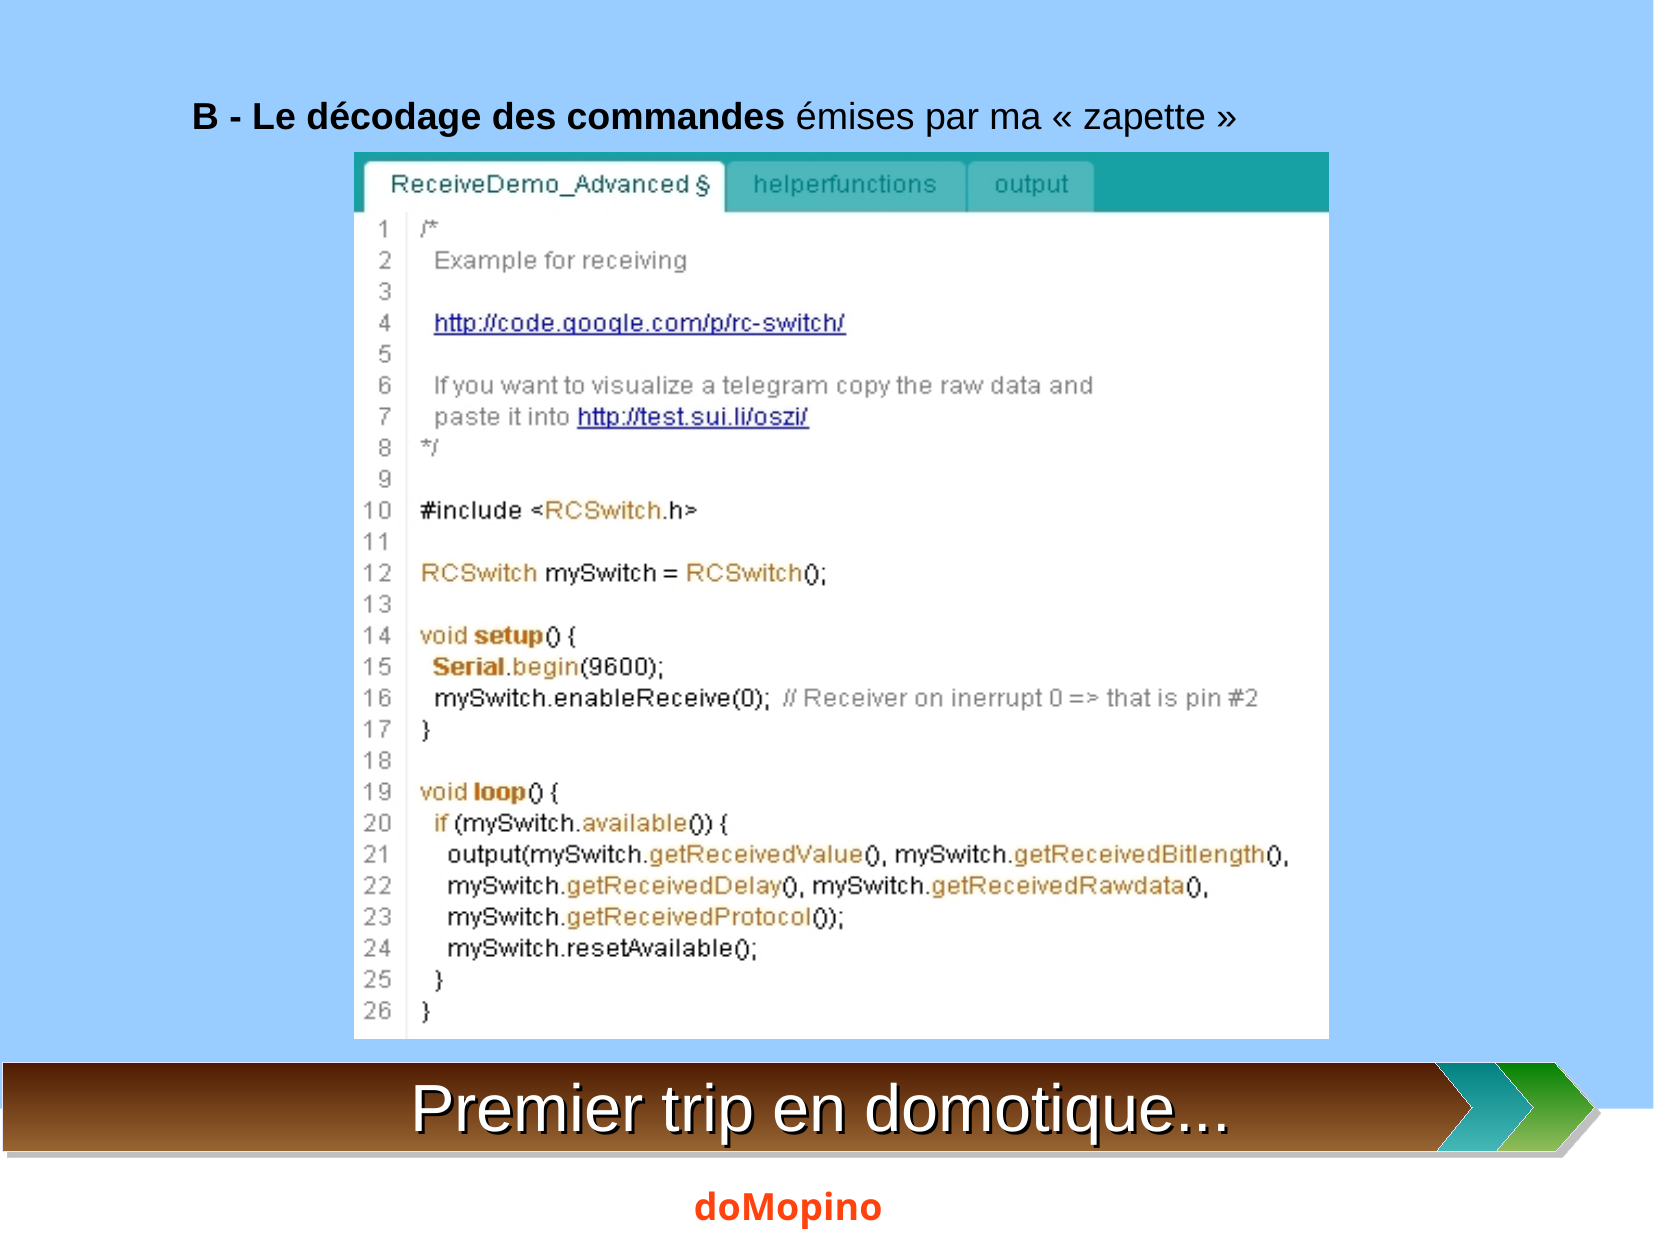

B - Le décodage des commandes émises par ma « zapette »
# Premier trip en domotique...
doMopino